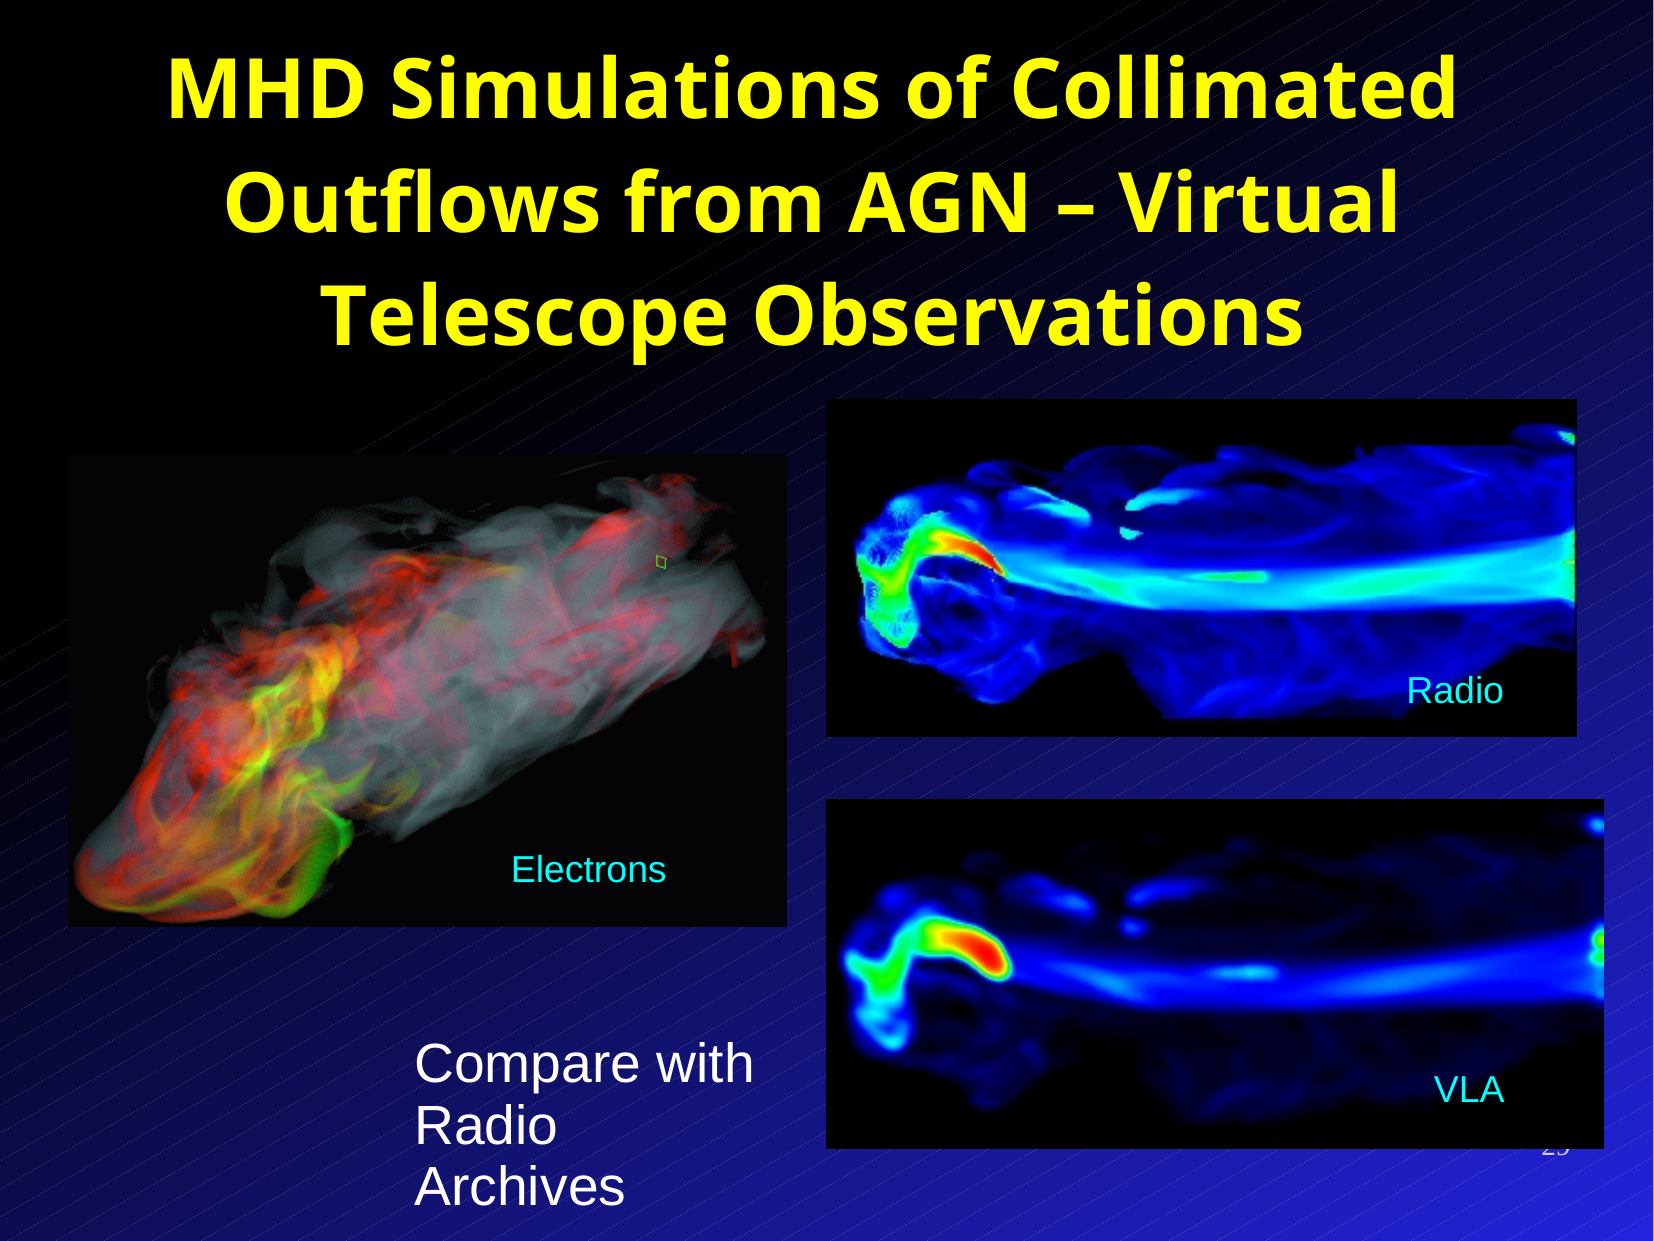

# MHD Simulations of Collimated Outflows from AGN – Virtual Telescope Observations
Radio
Electrons
Compare with Radio Archives
VLA
29